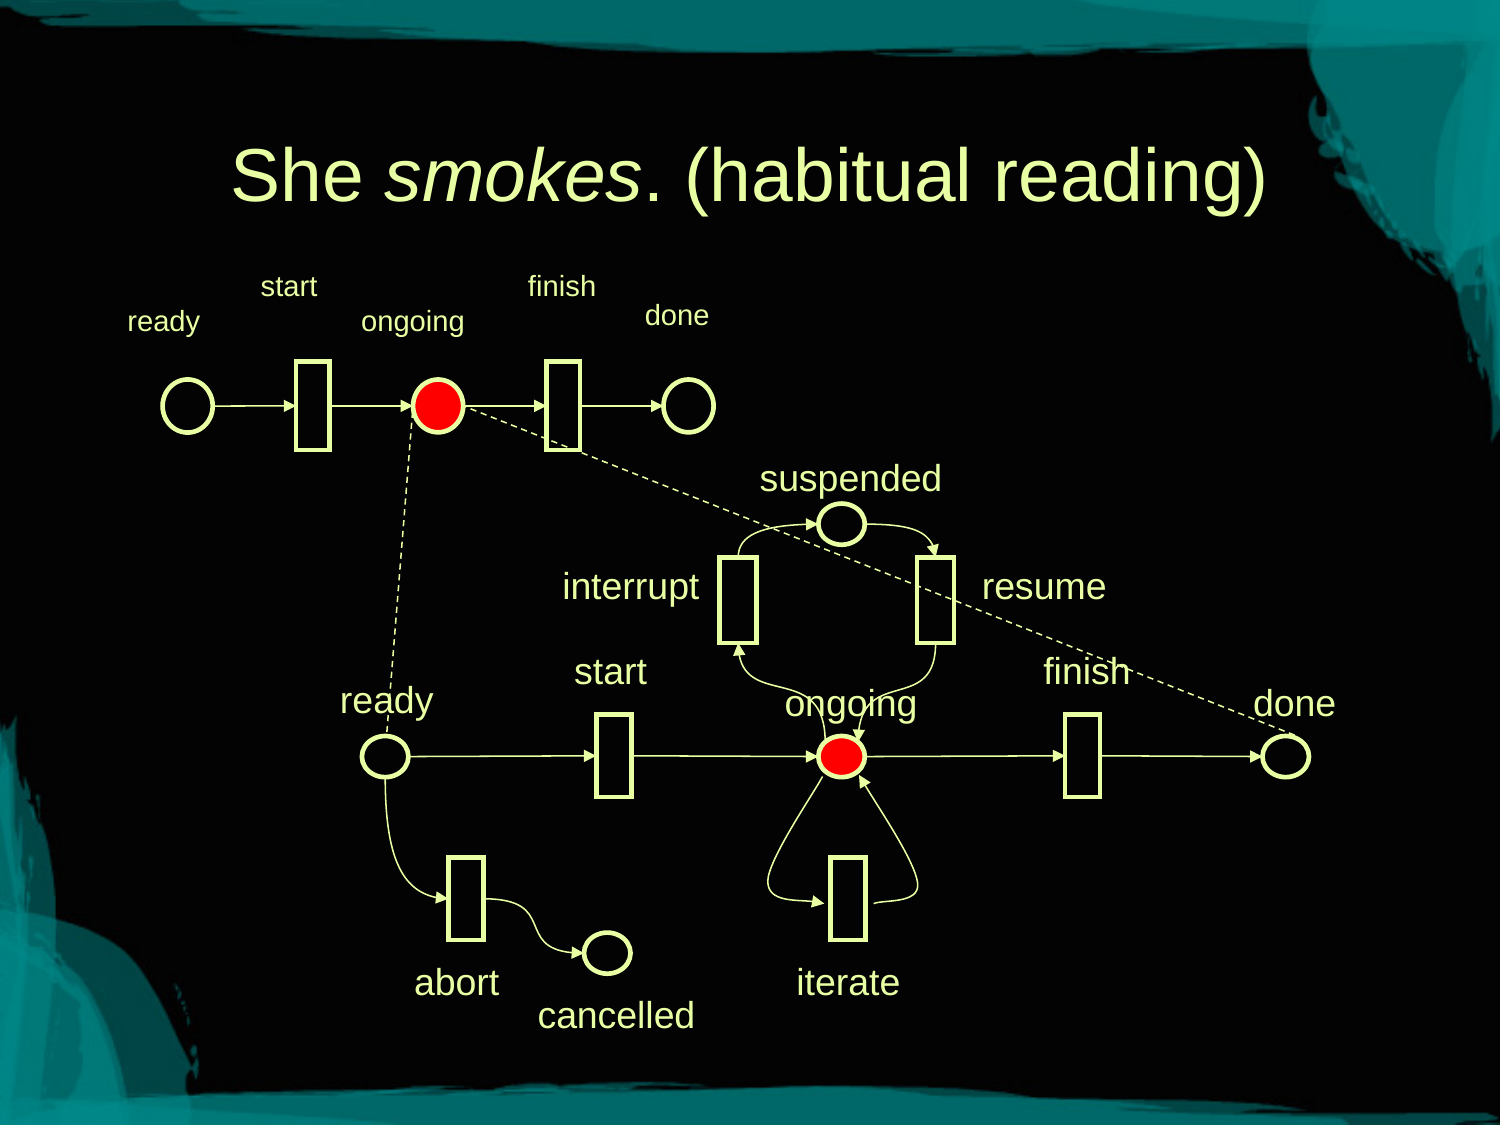

# She smokes. (habitual reading)
start
finish
done
ready
ongoing
suspended
interrupt
resume
start
finish
ready
ongoing
done
abort
iterate
cancelled